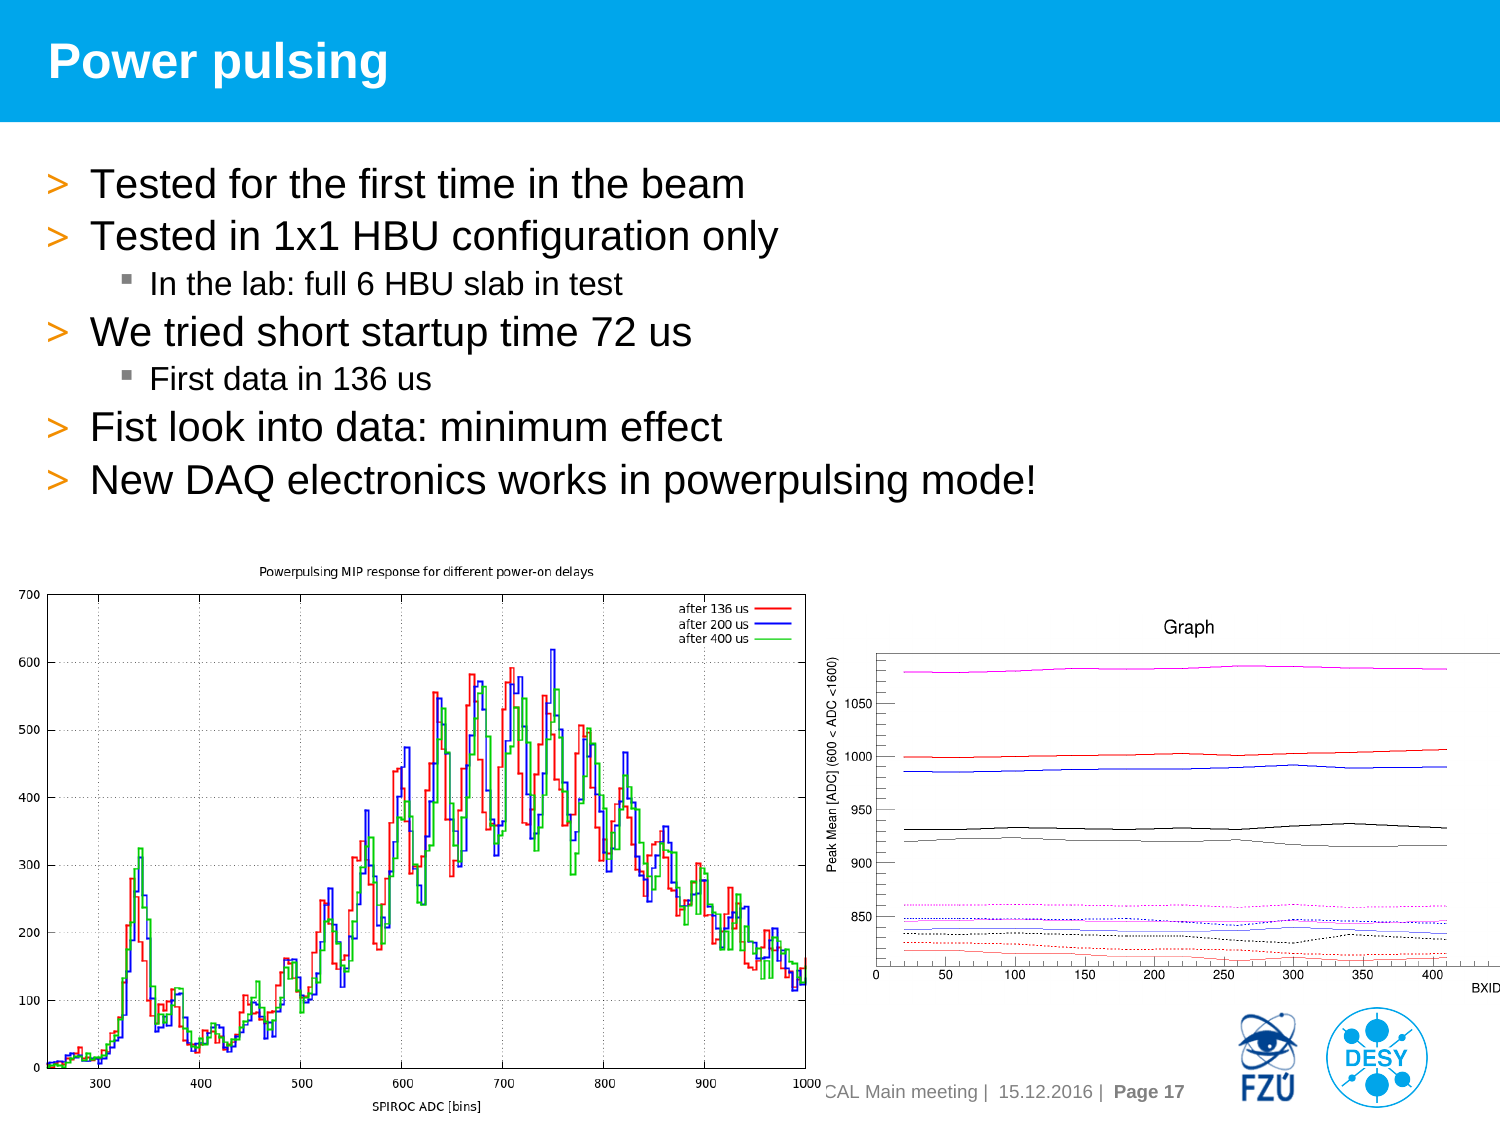

# Power pulsing
Tested for the first time in the beam
Tested in 1x1 HBU configuration only
In the lab: full 6 HBU slab in test
We tried short startup time 72 us
First data in 136 us
Fist look into data: minimum effect
New DAQ electronics works in powerpulsing mode!